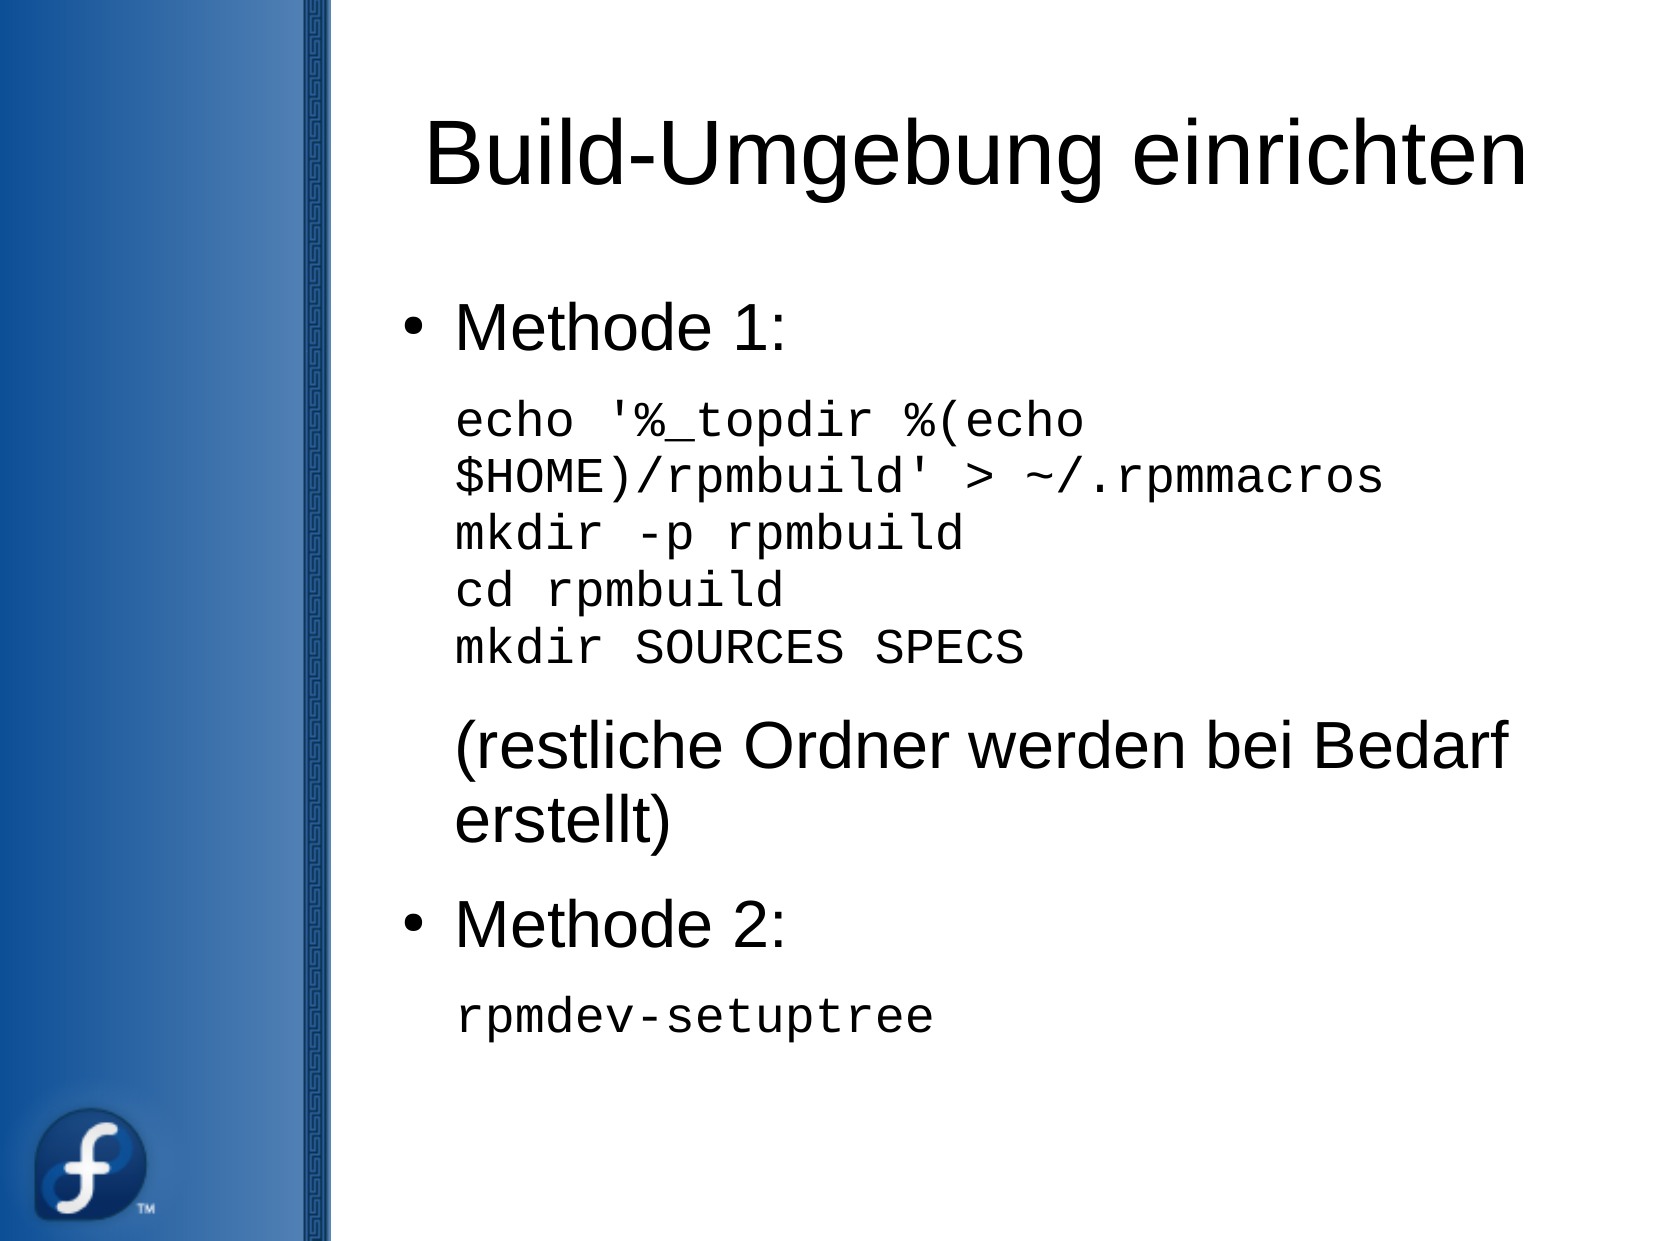

# Build-Umgebung einrichten
Methode 1:
echo '%_topdir %(echo $HOME)/rpmbuild' > ~/.rpmmacros
mkdir -p rpmbuild
cd rpmbuild
mkdir SOURCES SPECS
(restliche Ordner werden bei Bedarf erstellt)
Methode 2:
rpmdev-setuptree